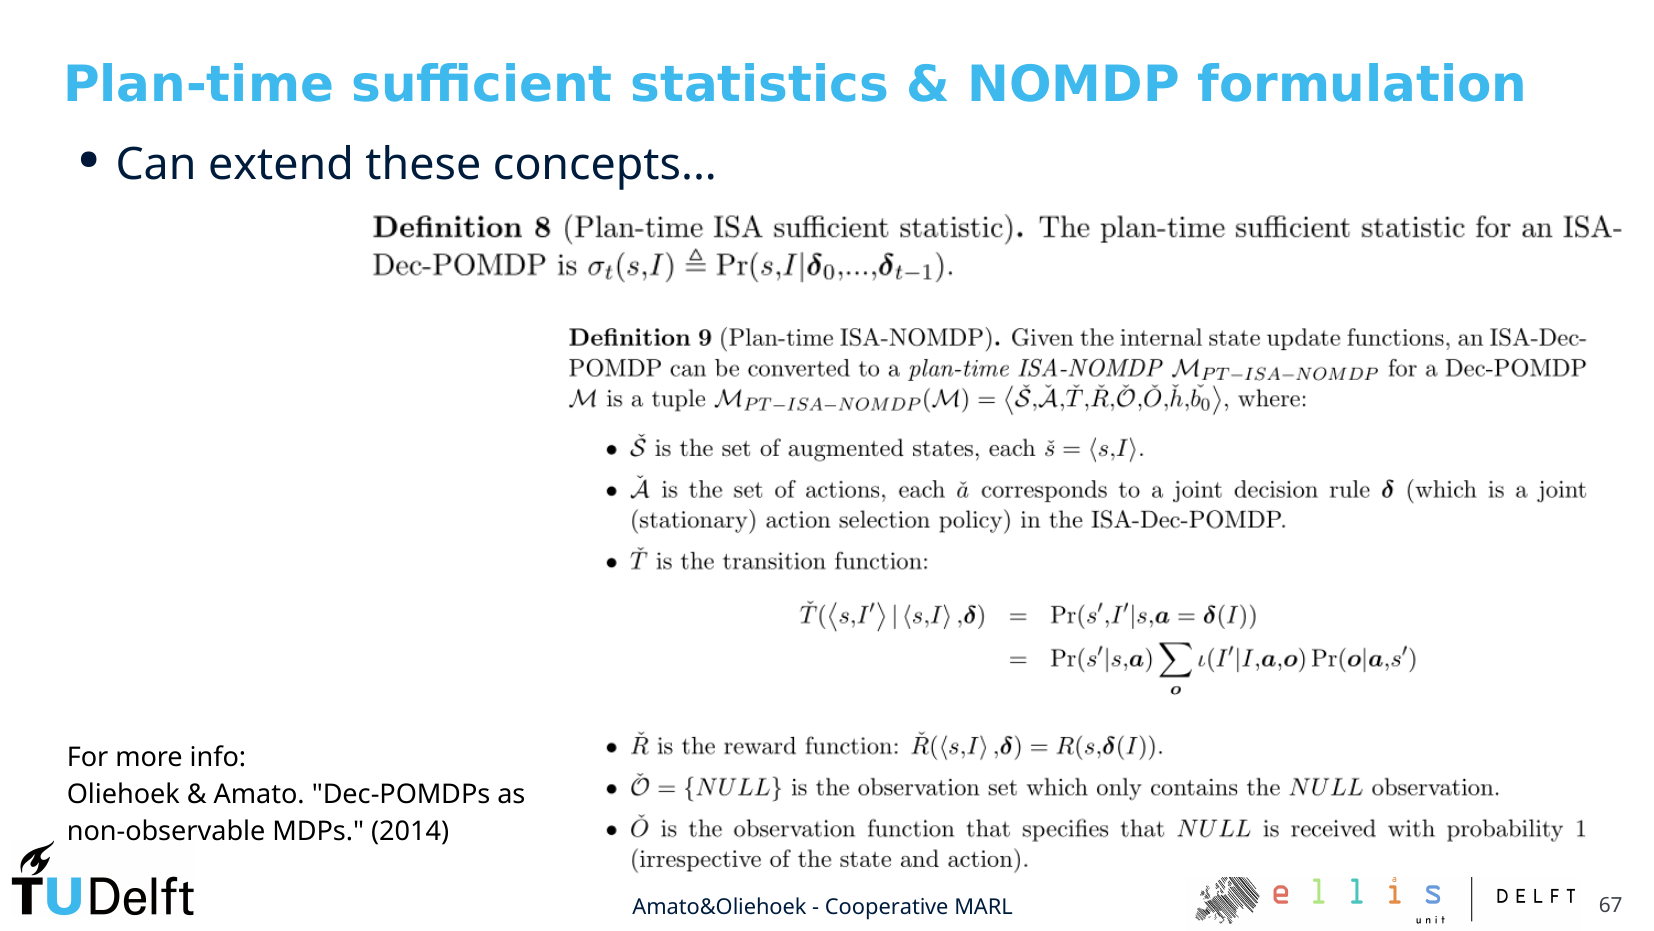

# Plan-time sufficient statistics & NOMDP formulation
Can extend these concepts...
For more info:
Oliehoek & Amato. "Dec-POMDPs as non-observable MDPs." (2014)
Amato&Oliehoek - Cooperative MARL